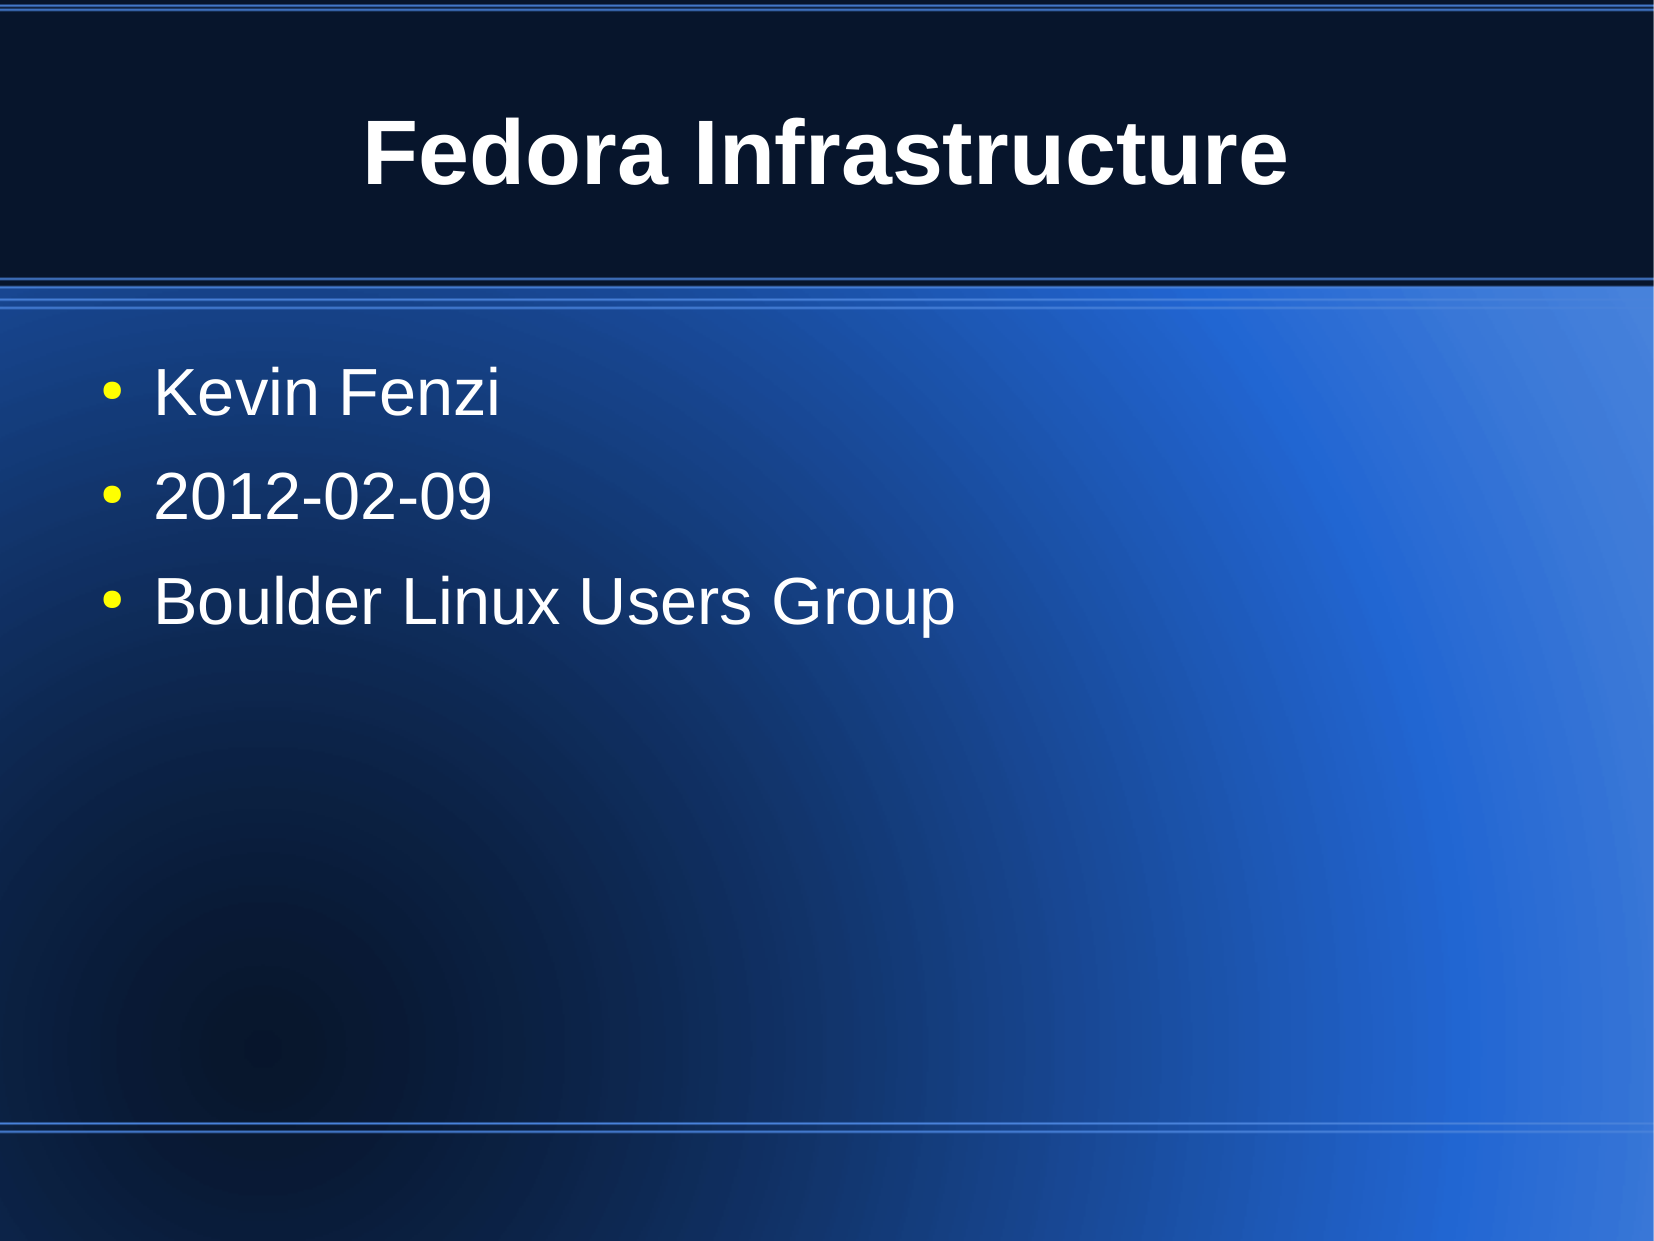

# Fedora Infrastructure
Kevin Fenzi
2012-02-09
Boulder Linux Users Group